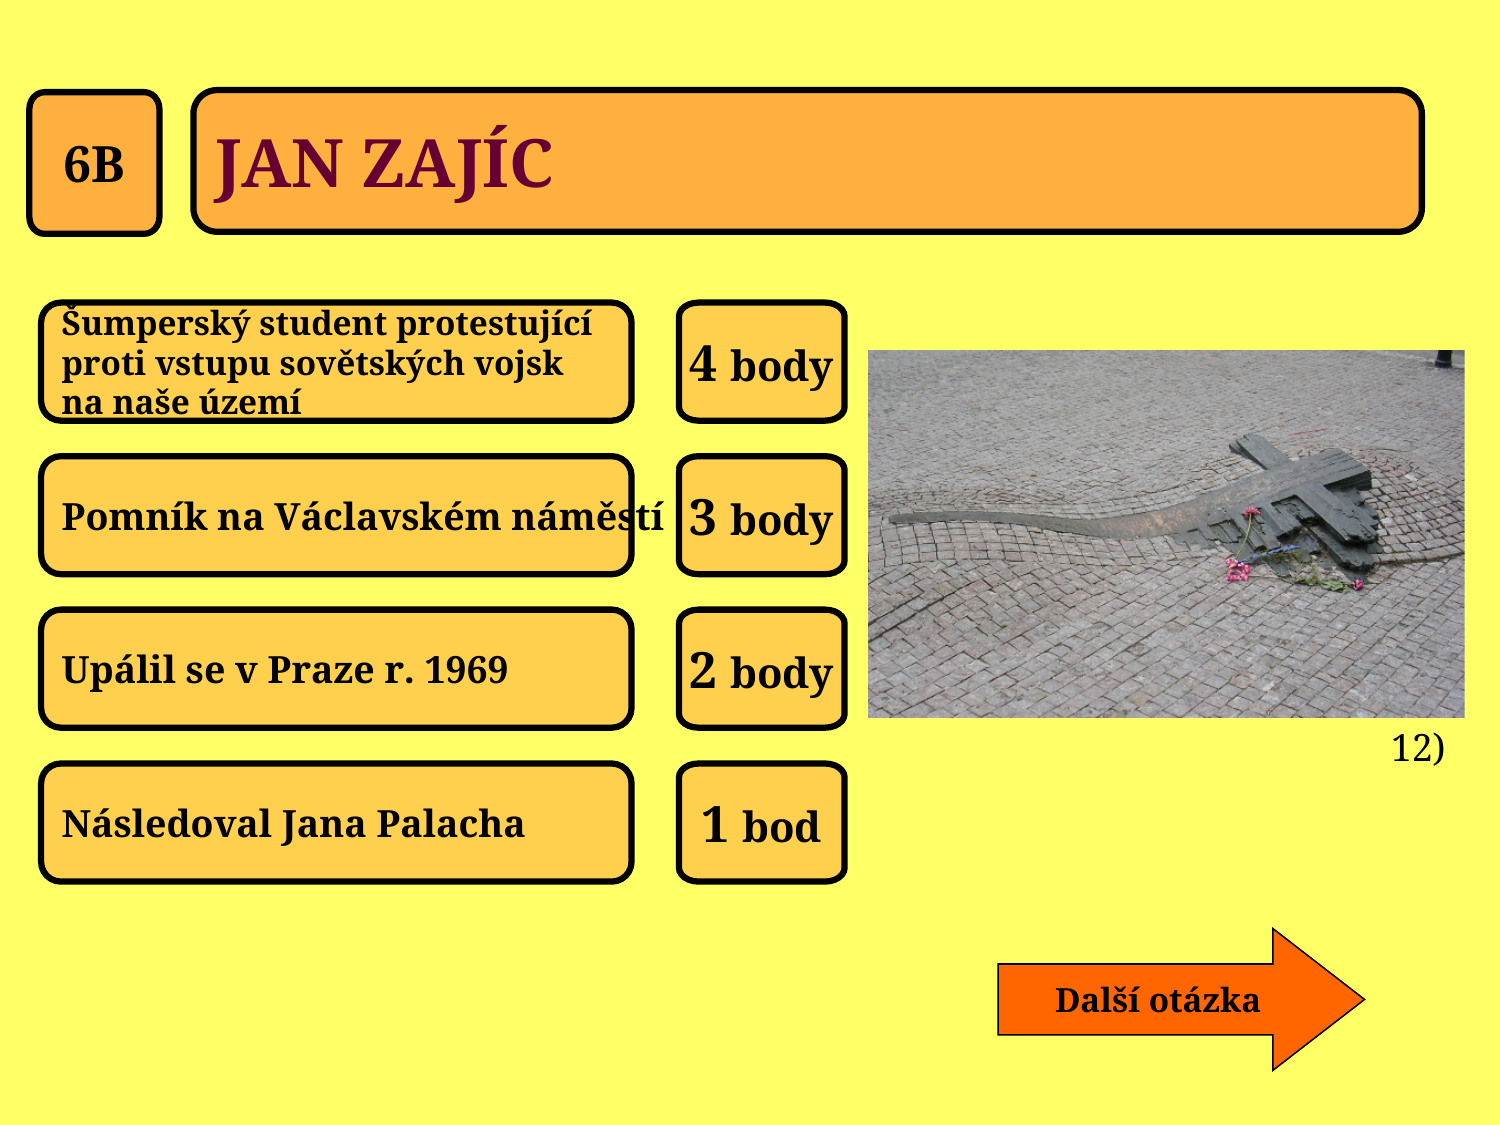

JAN ZAJÍC
6B
Šumperský student protestující
proti vstupu sovětských vojsk
na naše území
4 body
Pomník na Václavském náměstí
3 body
Upálil se v Praze r. 1969
2 body
12)
Následoval Jana Palacha
1 bod
Další otázka